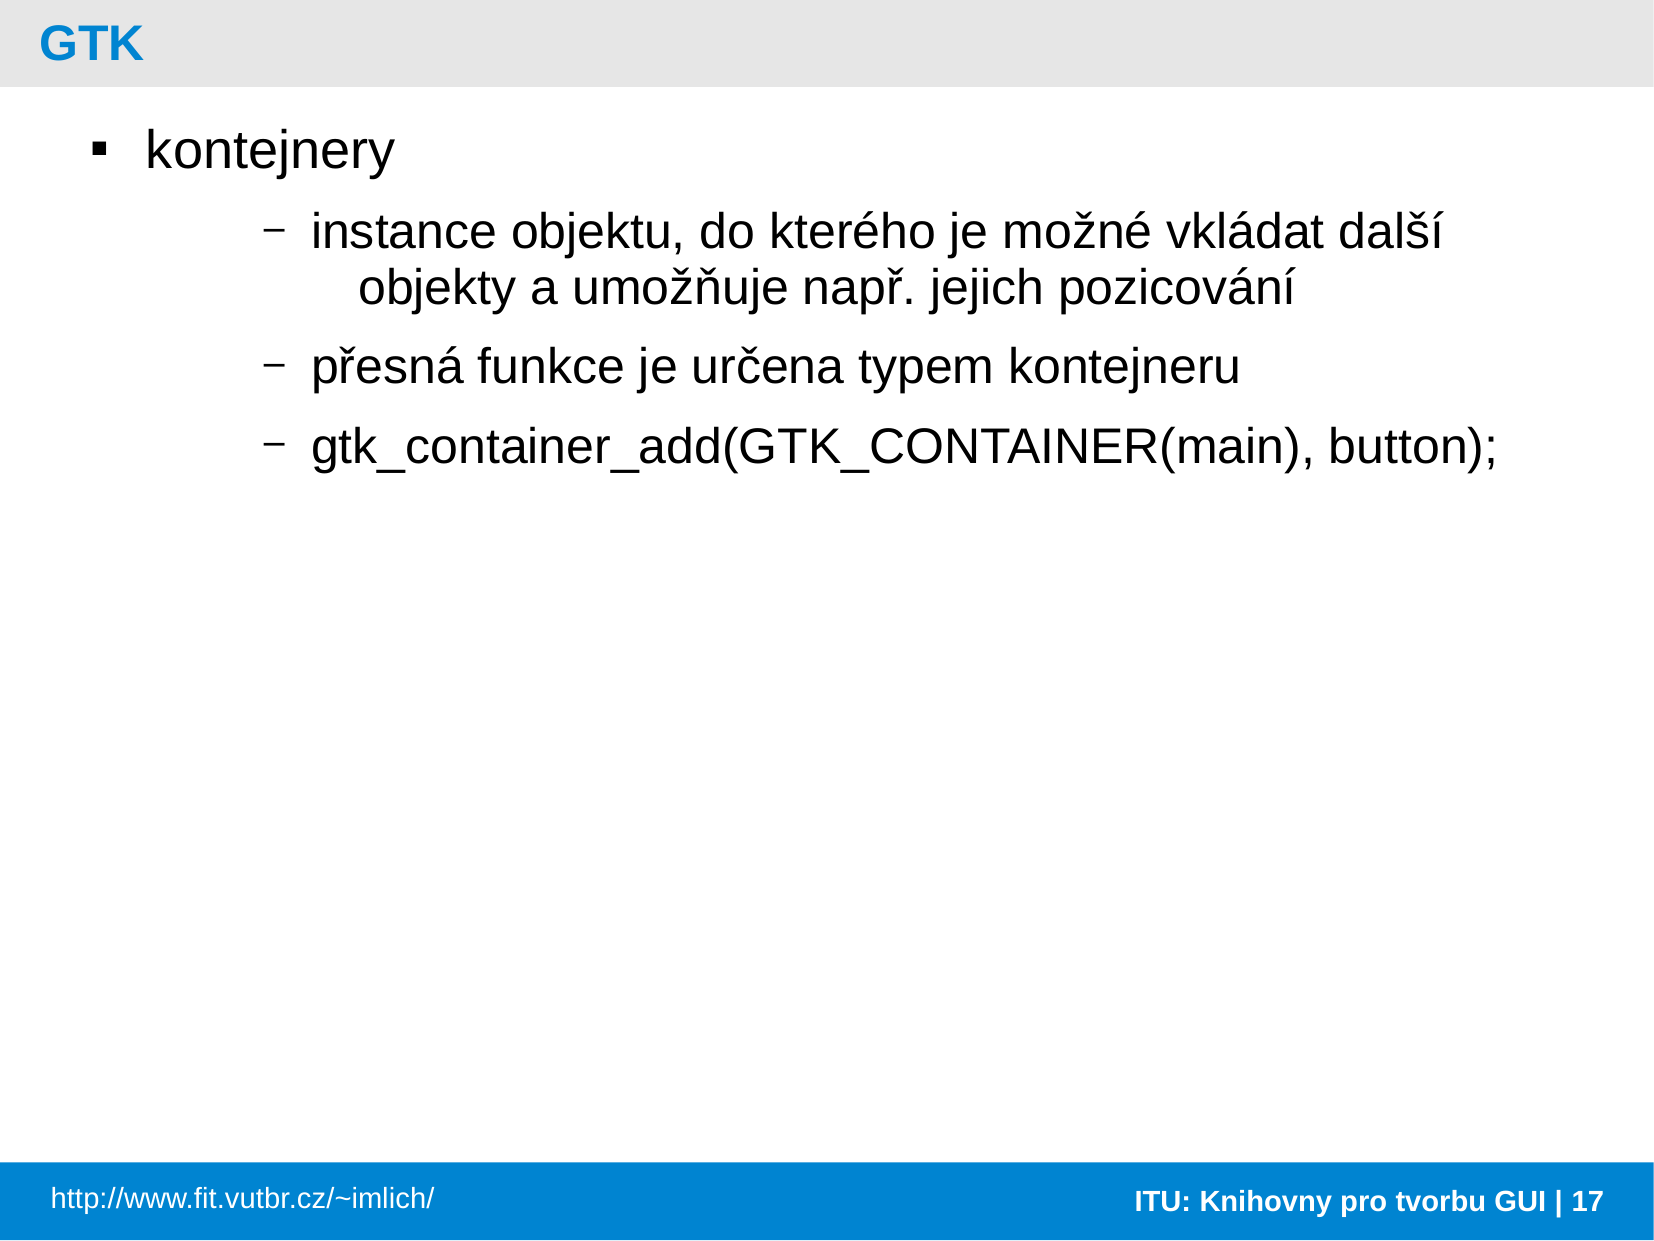

# GTK
kontejnery
instance objektu, do kterého je možné vkládat další objekty a umožňuje např. jejich pozicování
přesná funkce je určena typem kontejneru
gtk_container_add(GTK_CONTAINER(main), button);